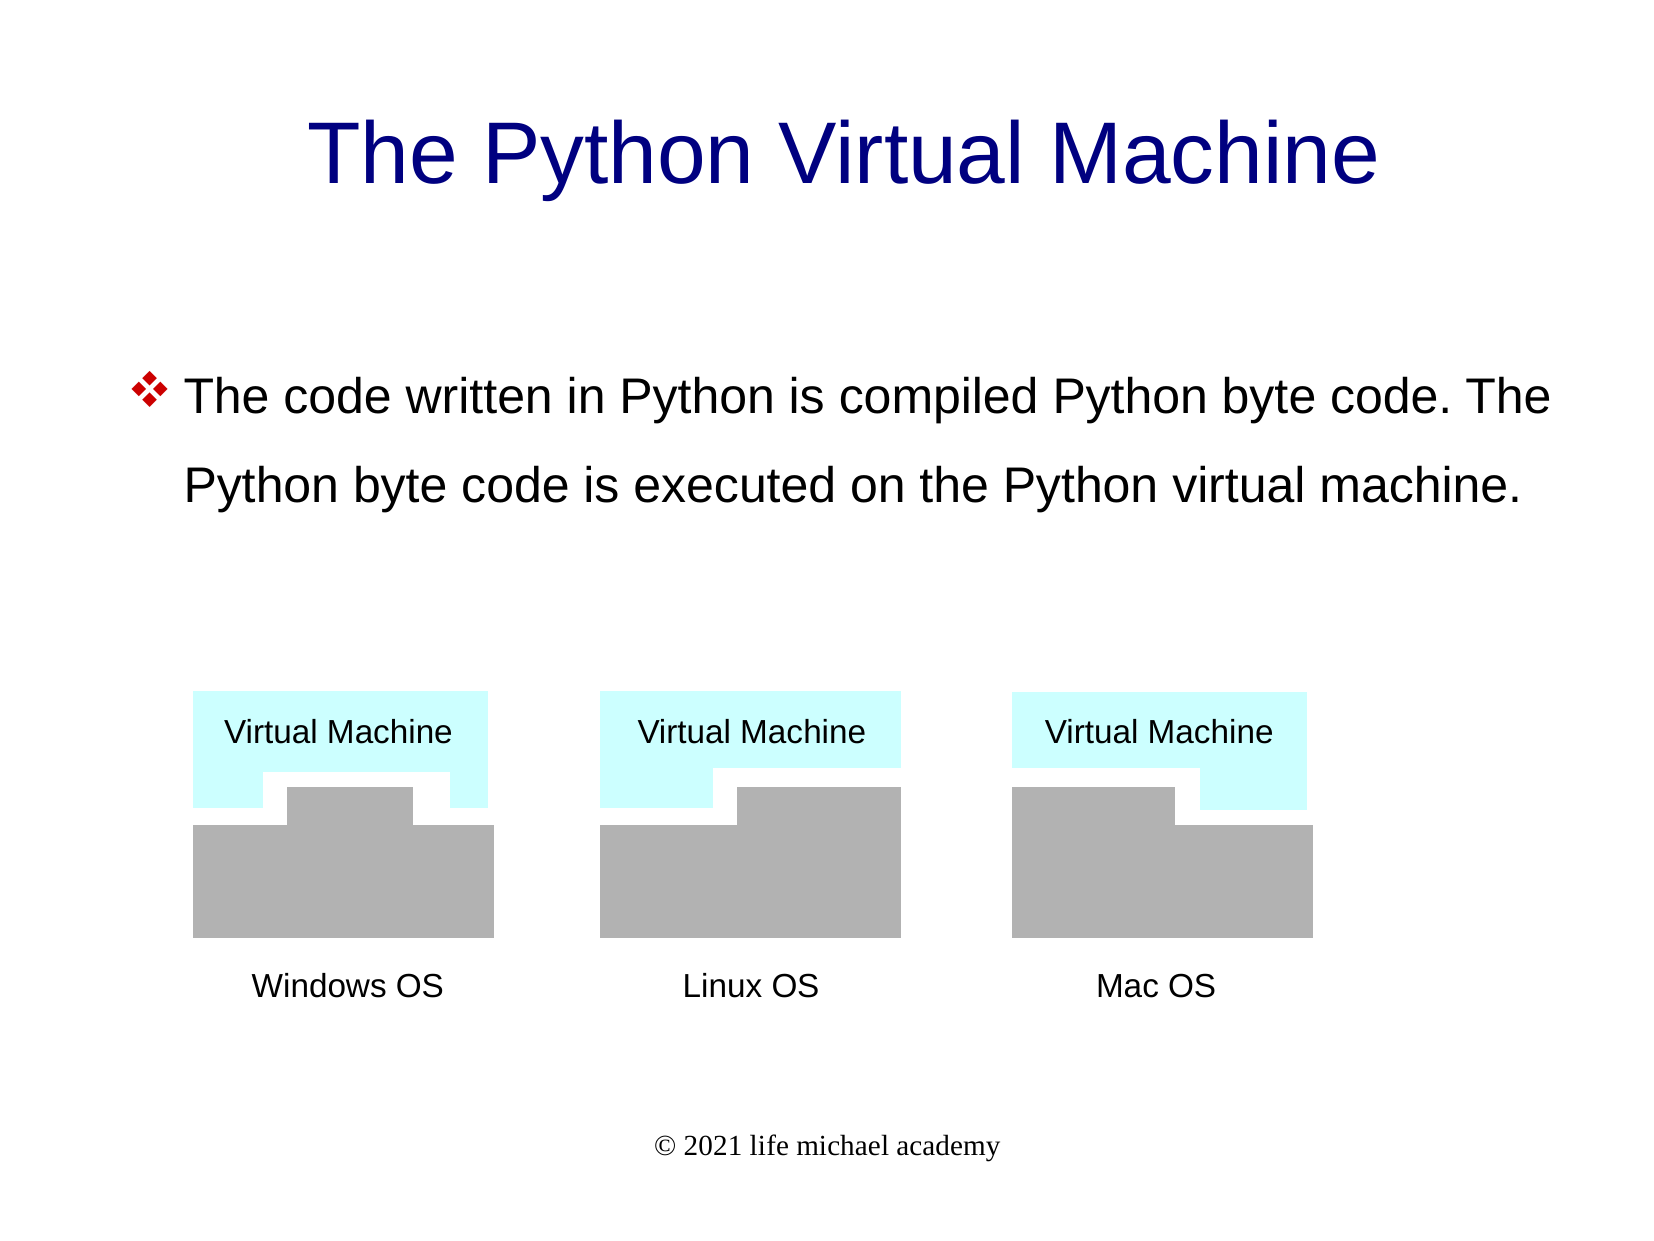

# The Python Virtual Machine
The code written in Python is compiled Python byte code. The Python byte code is executed on the Python virtual machine.
Virtual Machine
Virtual Machine
Virtual Machine
Windows OS
Linux OS
Mac OS
© 2021 life michael academy